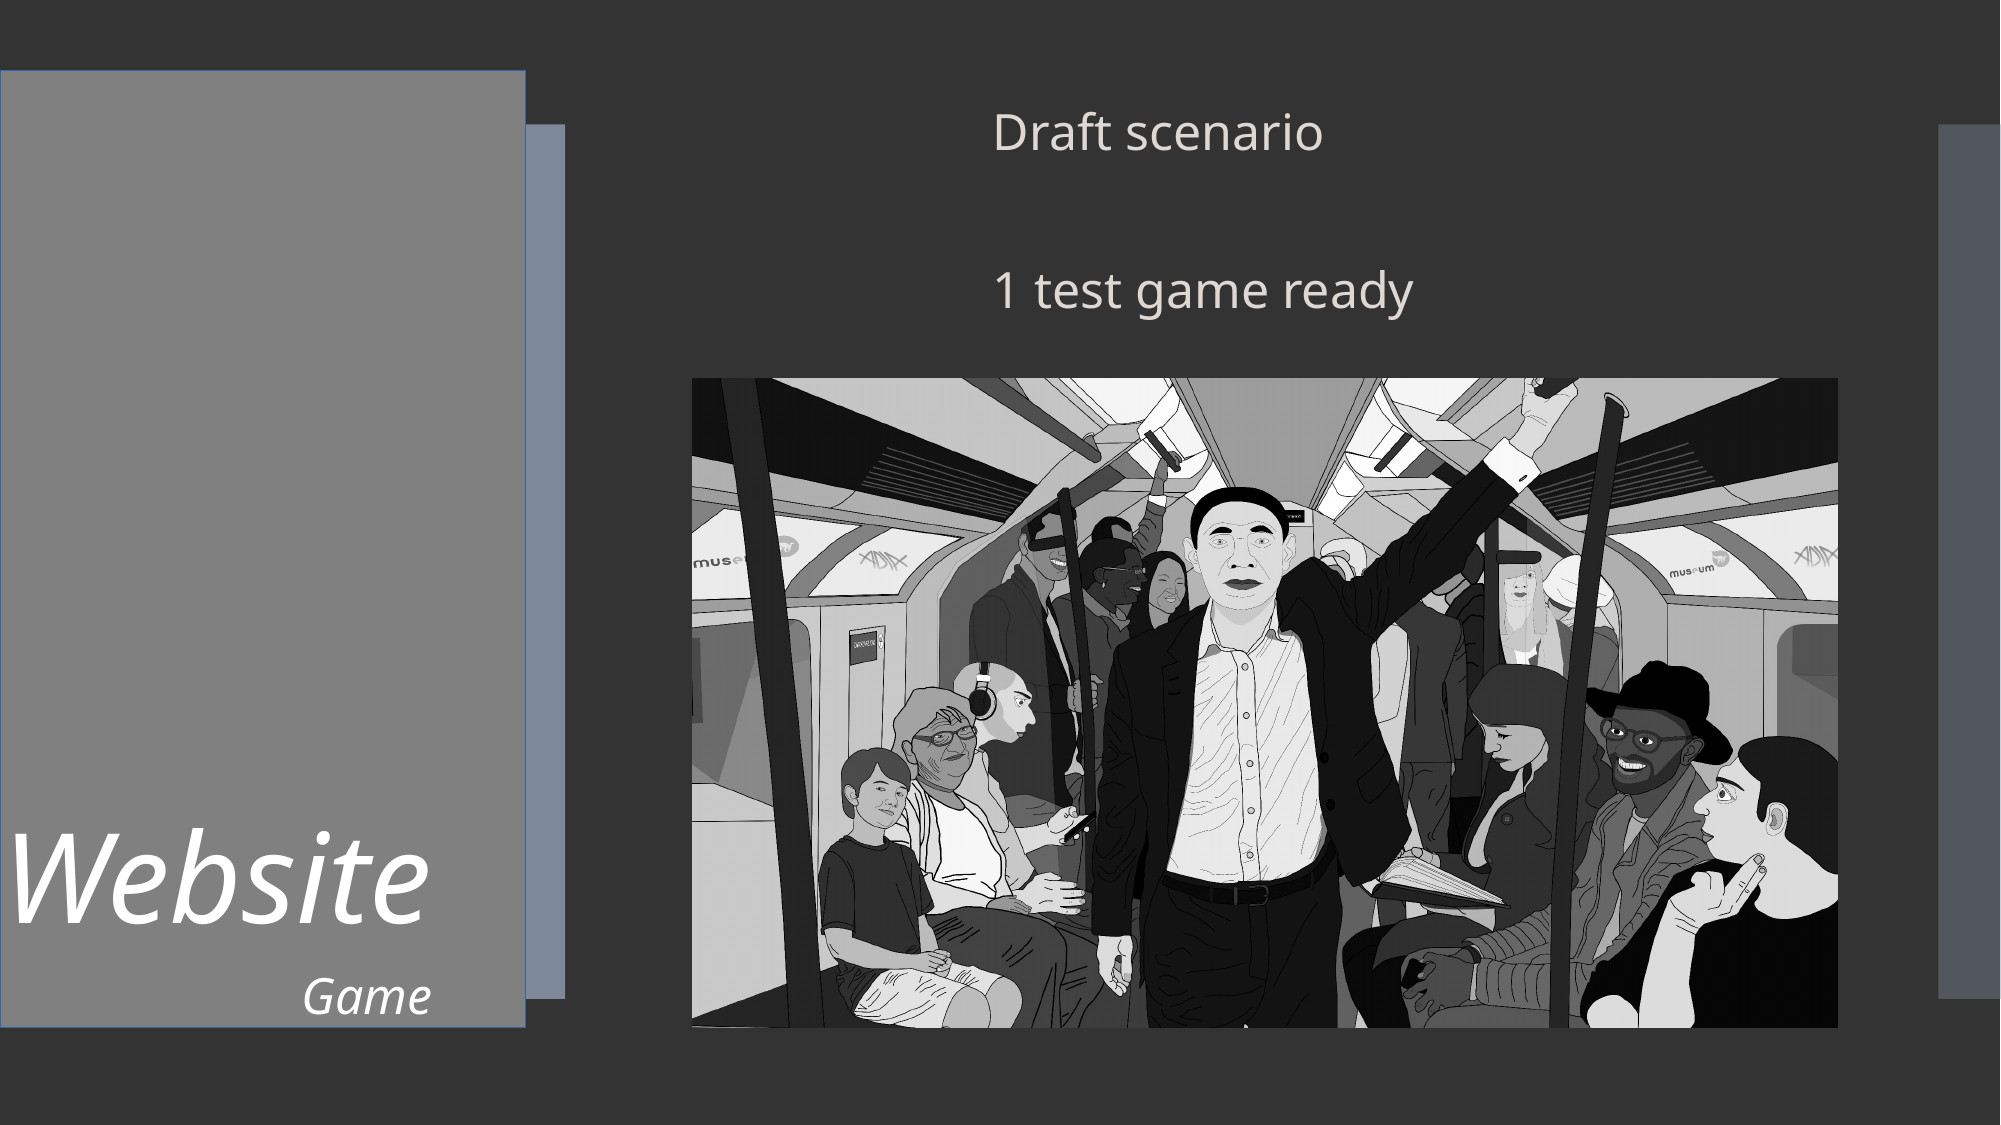

# Draft scenario
1 test game ready
Website
Game